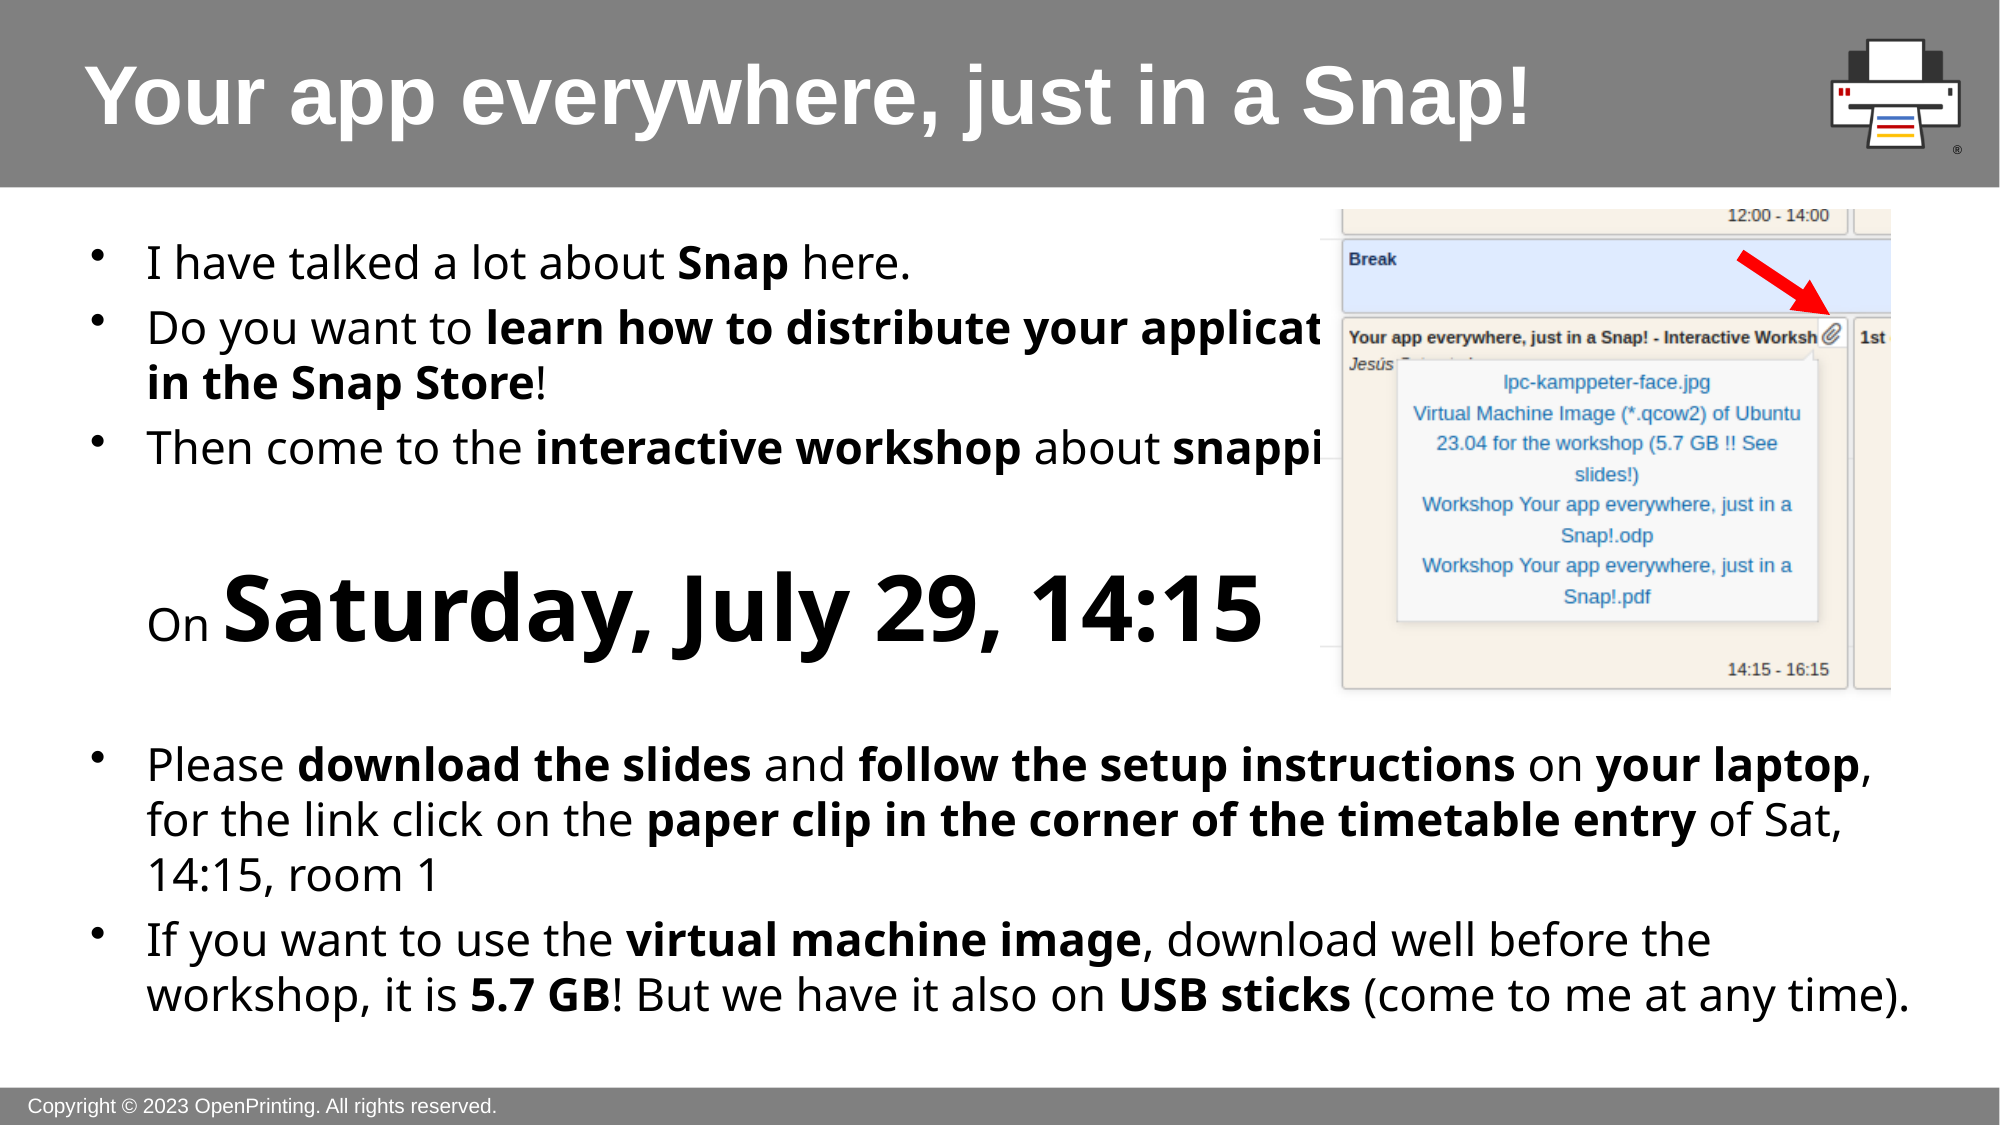

Your app everywhere, just in a Snap!
# I have talked a lot about Snap here.
Do you want to learn how to distribute your application
in the Snap Store!
Then come to the interactive workshop about snapping!
On Saturday, July 29, 14:15
Please download the slides and follow the setup instructions on your laptop, for the link click on the paper clip in the corner of the timetable entry of Sat, 14:15, room 1
If you want to use the virtual machine image, download well before the workshop, it is 5.7 GB! But we have it also on USB sticks (come to me at any time).